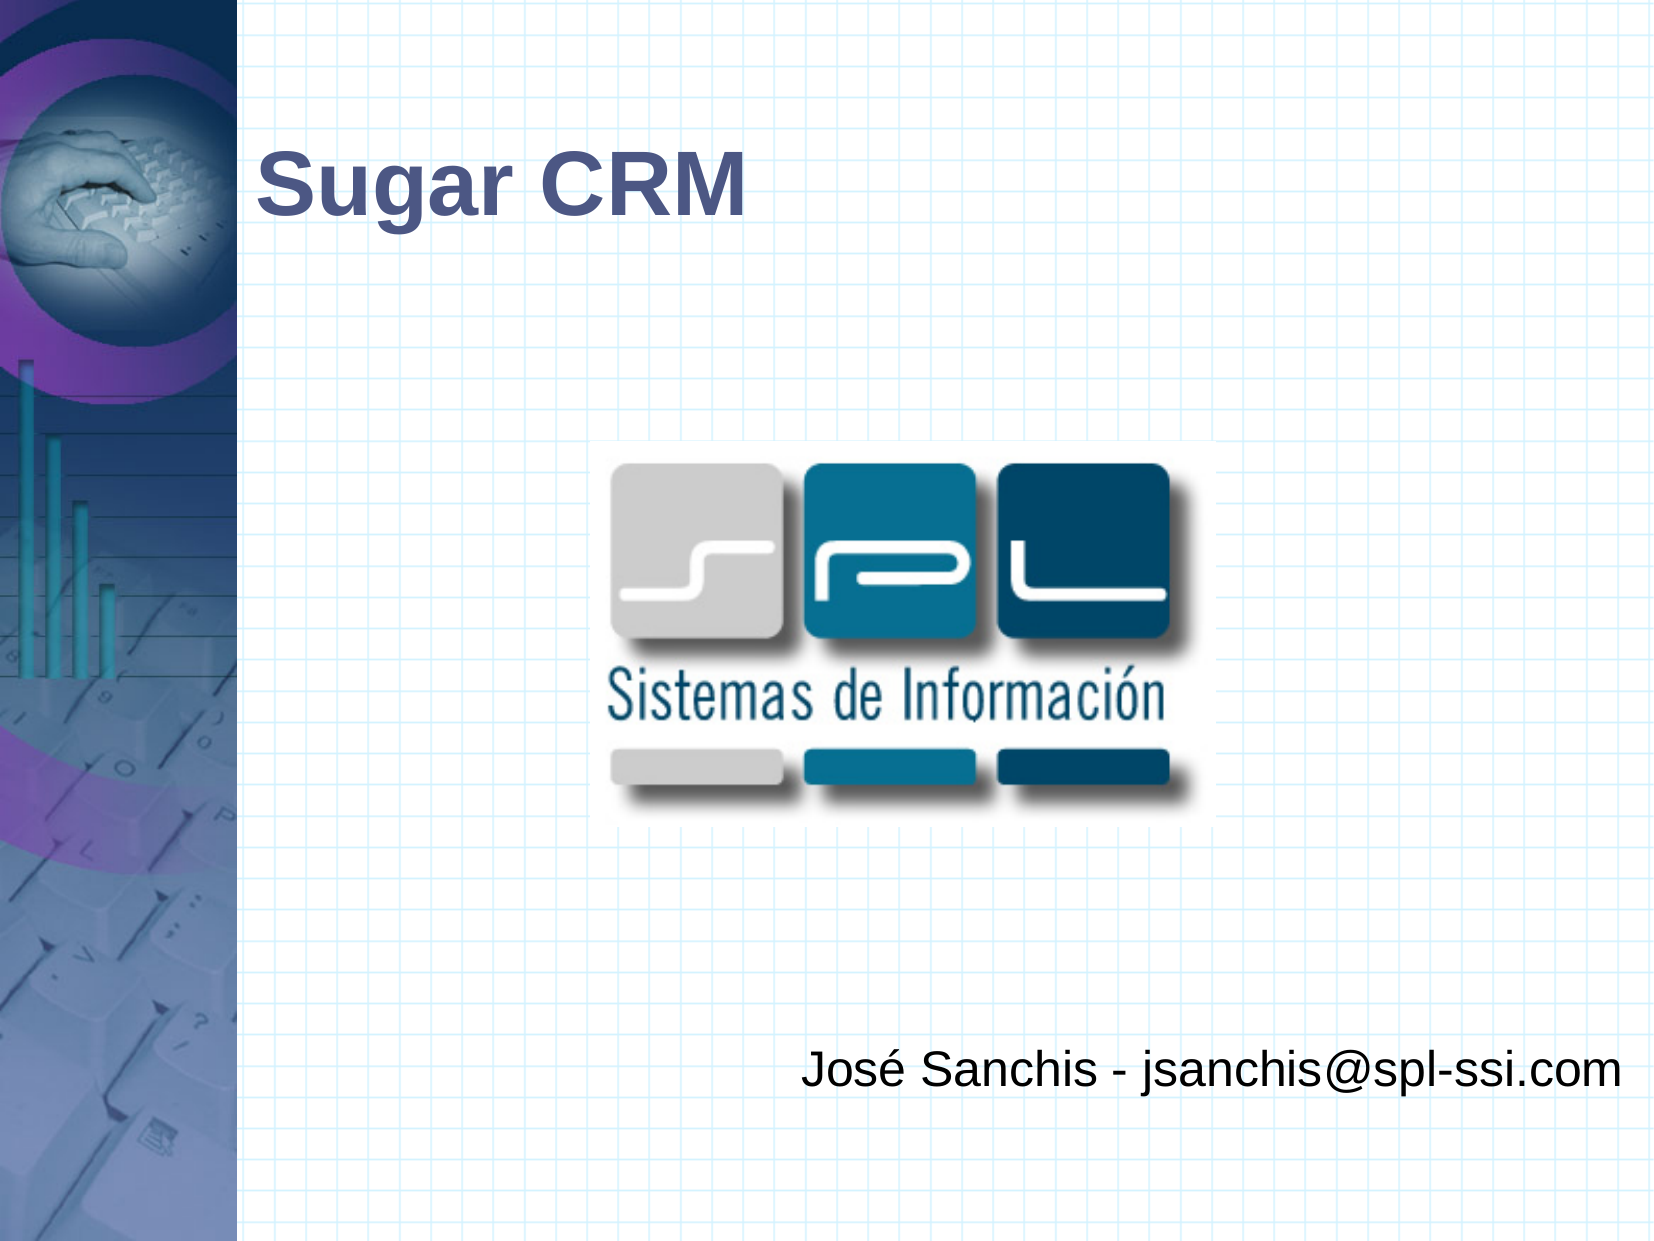

# Sugar CRM
José Sanchis - jsanchis@spl-ssi.com